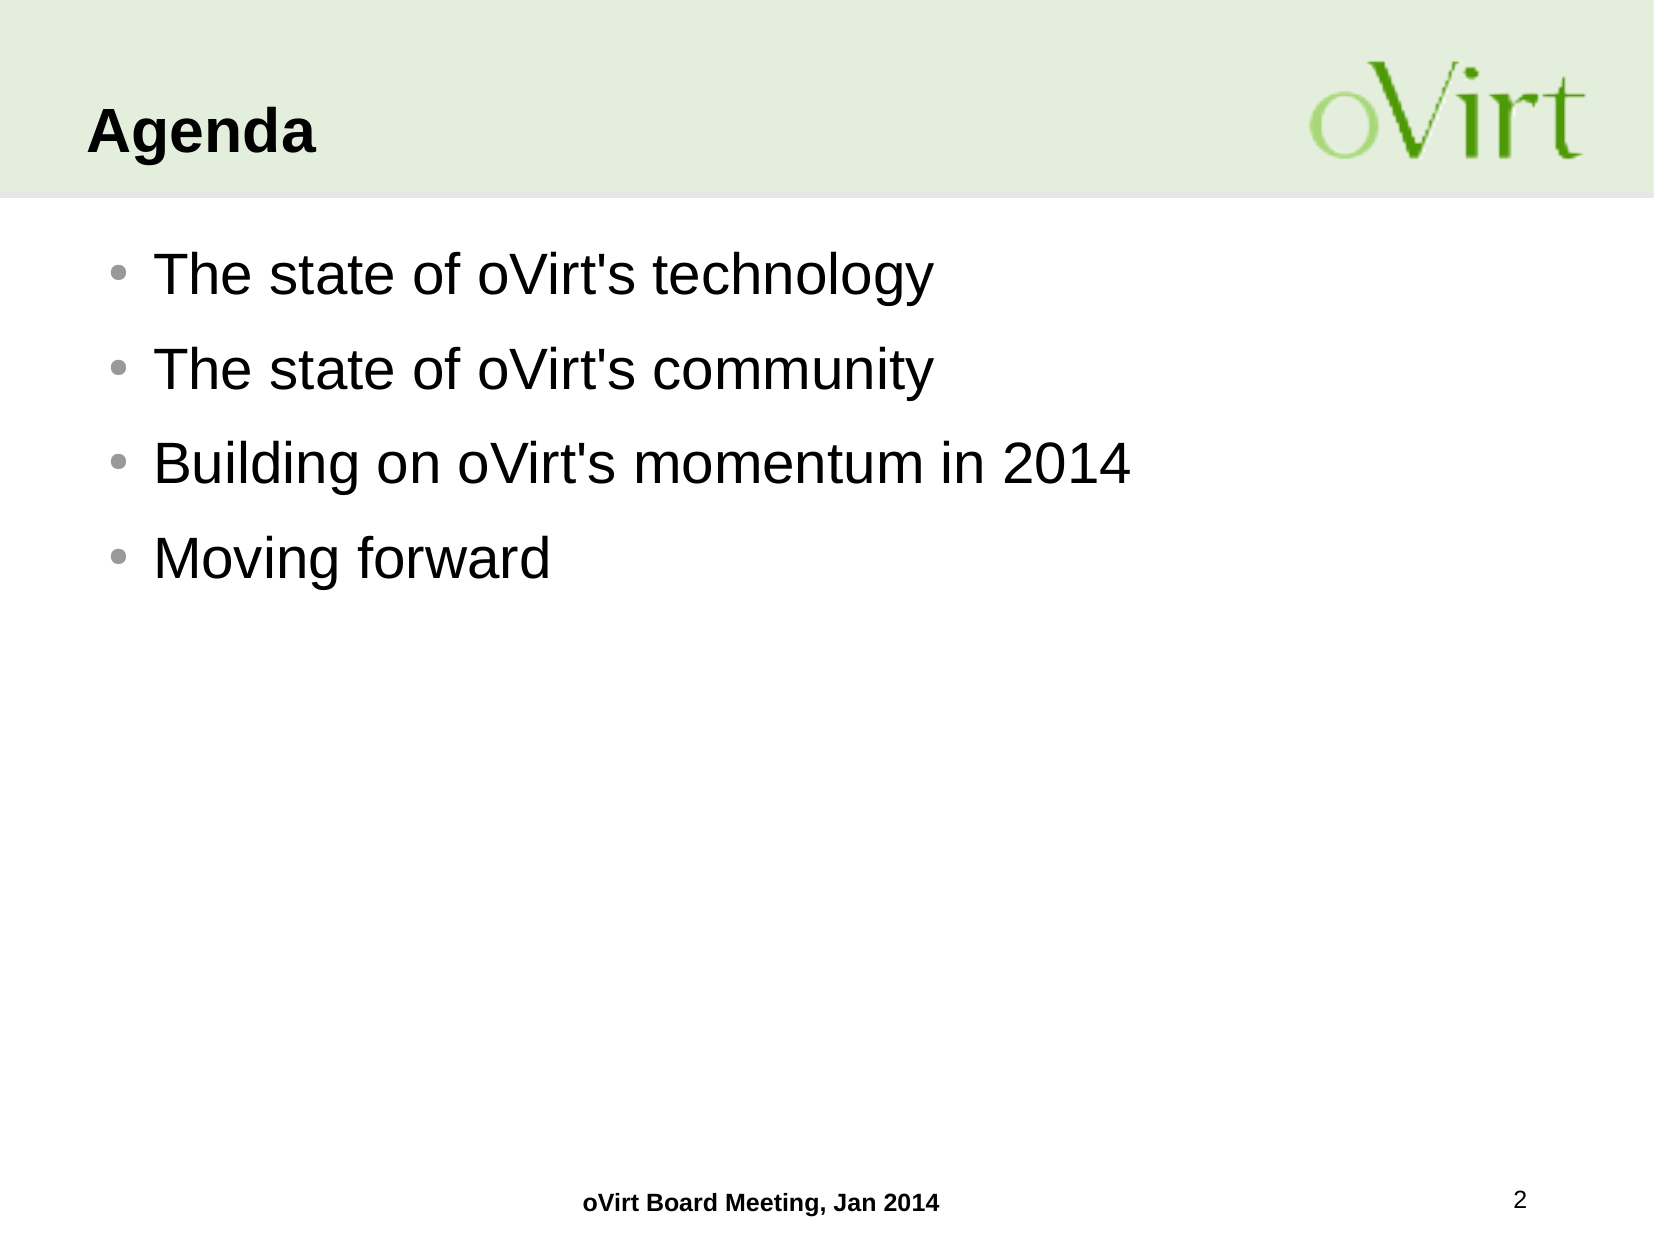

# Agenda
The state of oVirt's technology
The state of oVirt's community
Building on oVirt's momentum in 2014
Moving forward